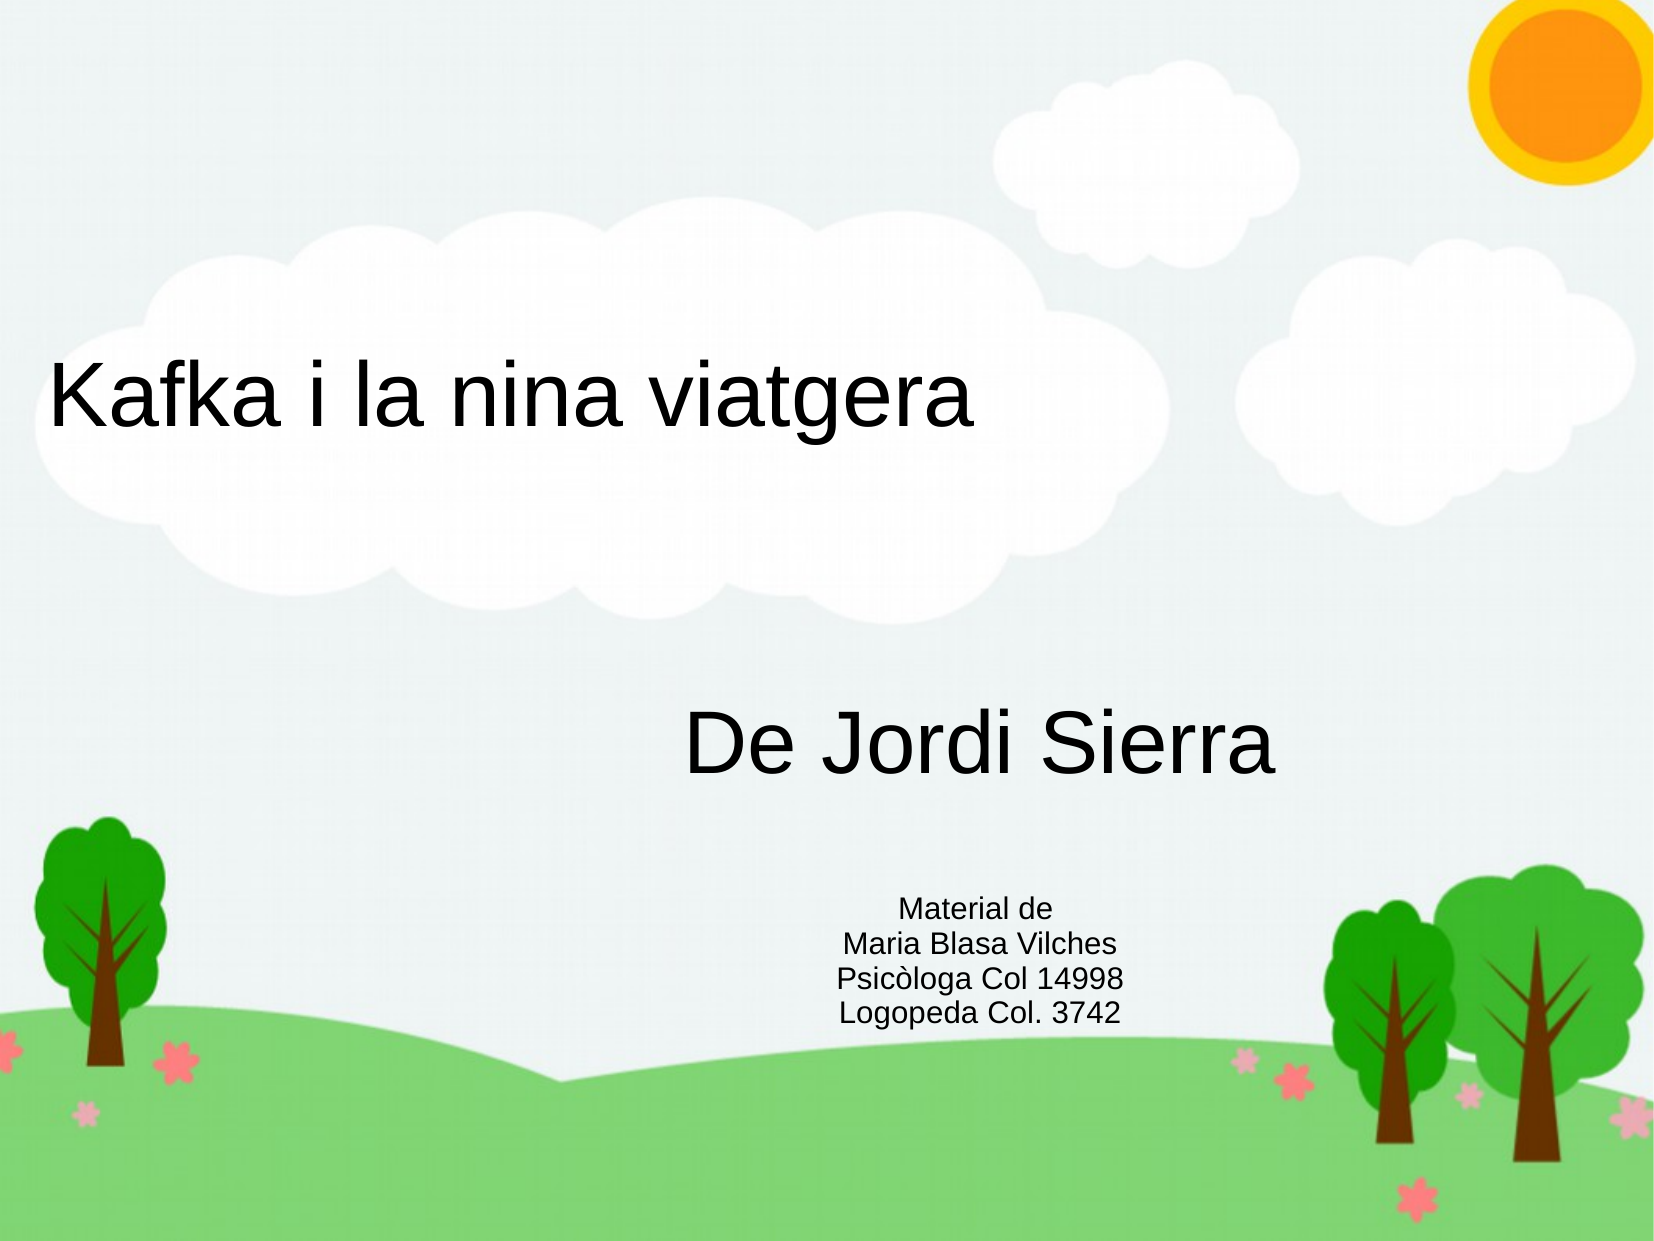

# Kafka i la nina viatgera
De Jordi Sierra
Material de
Maria Blasa Vilches
Psicòloga Col 14998
Logopeda Col. 3742